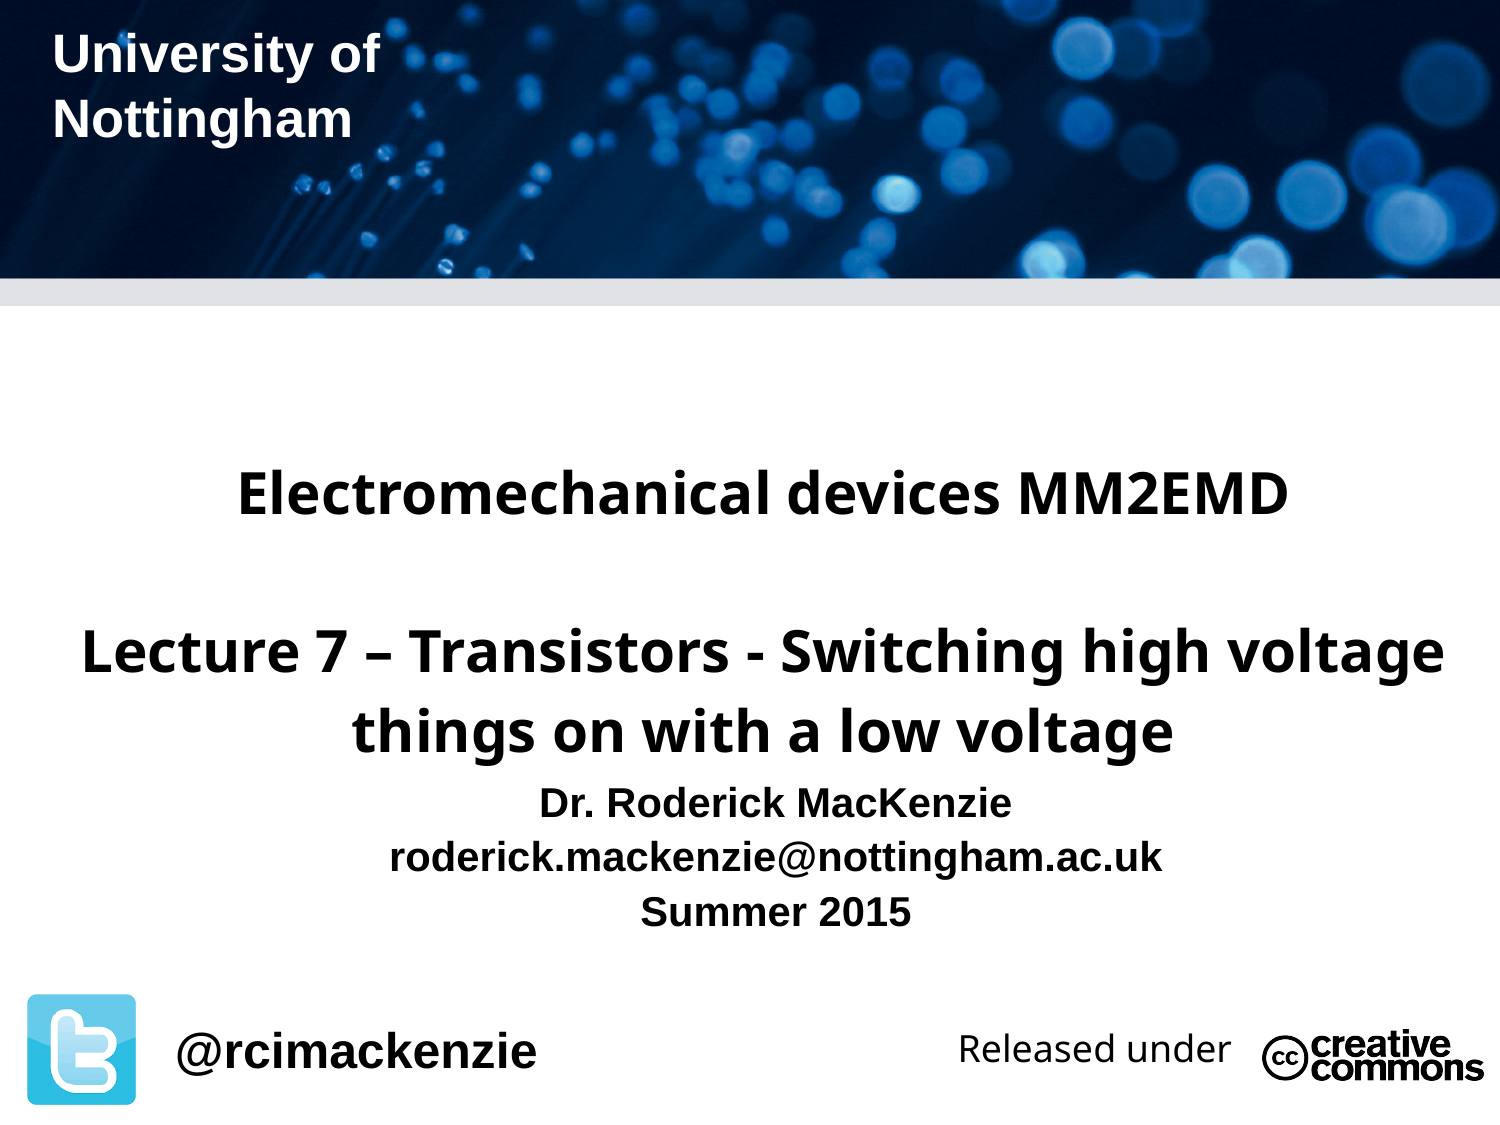

Electromechanical devices MM2EMD
Lecture 7 – Transistors - Switching high voltage things on with a low voltage
# Dr. Roderick MacKenzie
roderick.mackenzie@nottingham.ac.uk
Summer 2015
@rcimackenzie
Released under